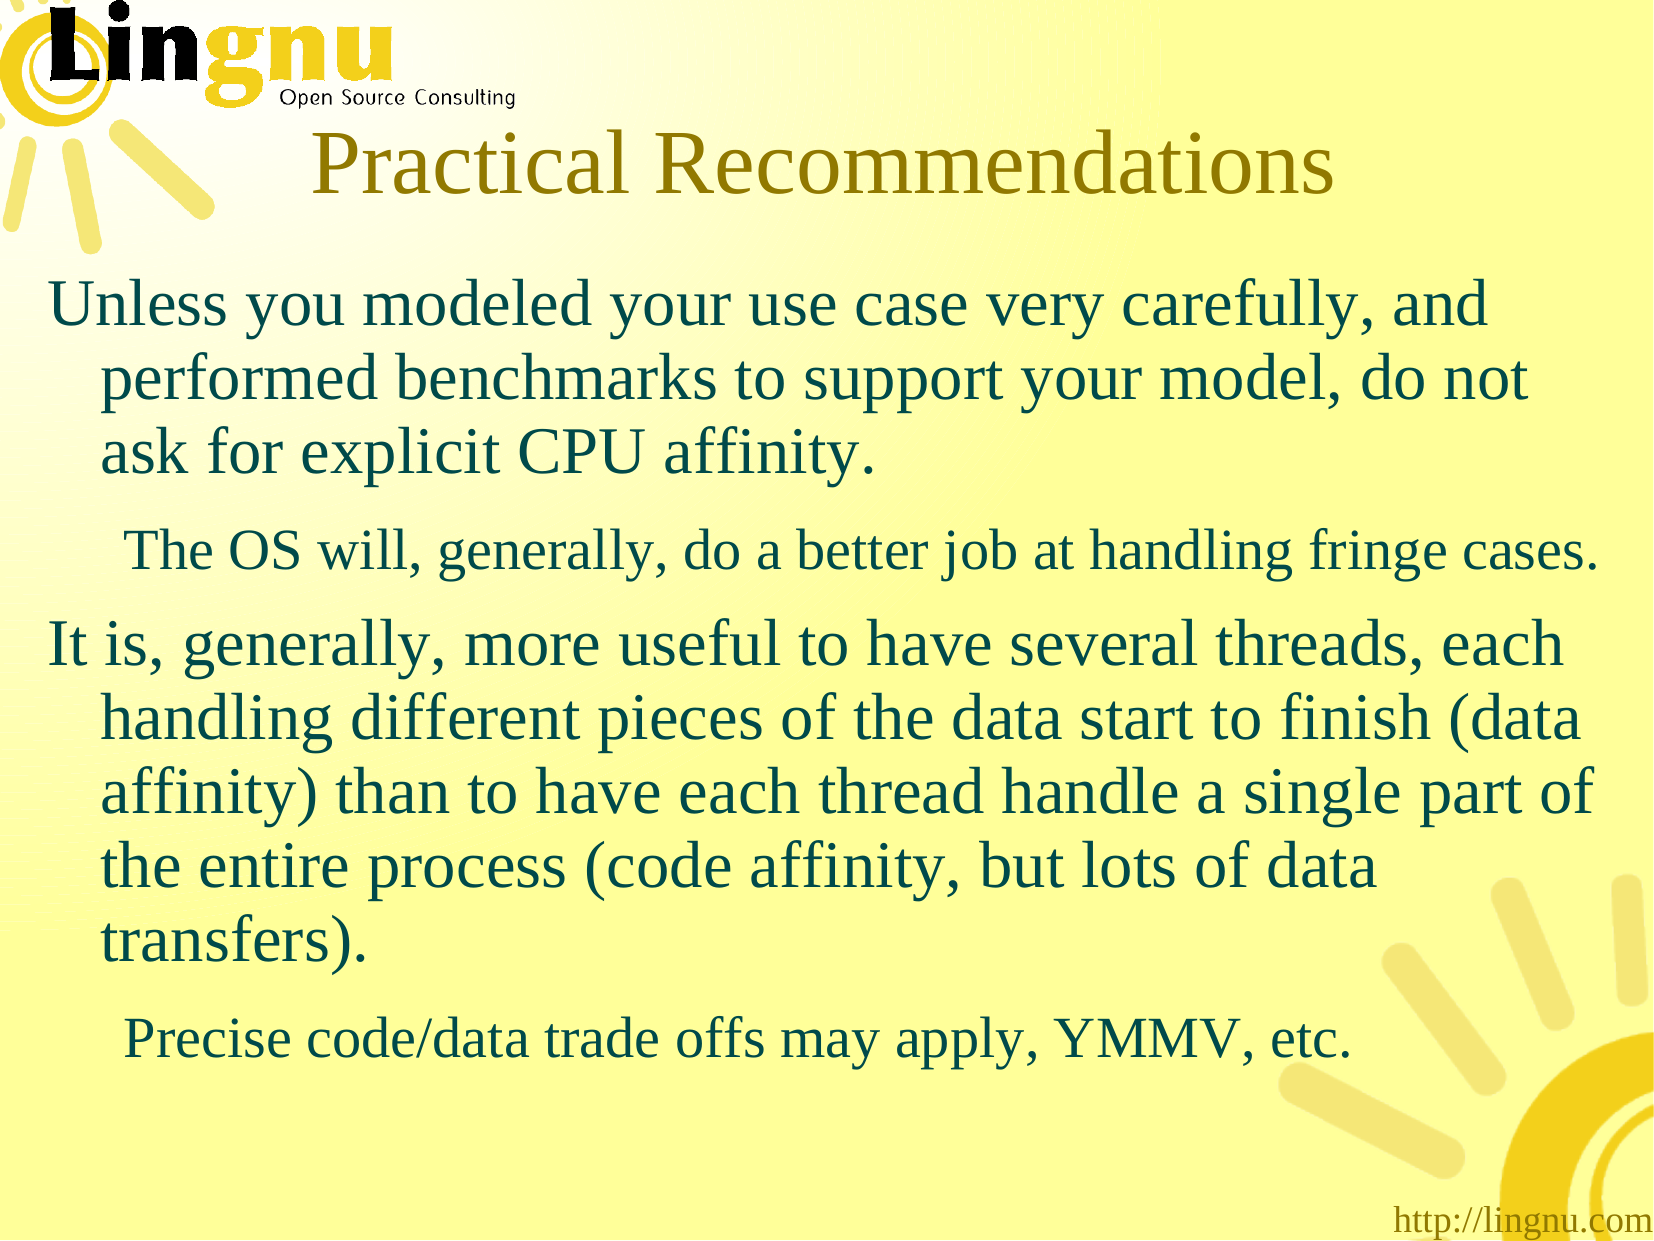

# Practical Recommendations
Unless you modeled your use case very carefully, and performed benchmarks to support your model, do not ask for explicit CPU affinity.
The OS will, generally, do a better job at handling fringe cases.
It is, generally, more useful to have several threads, each handling different pieces of the data start to finish (data affinity) than to have each thread handle a single part of the entire process (code affinity, but lots of data transfers).
Precise code/data trade offs may apply, YMMV, etc.